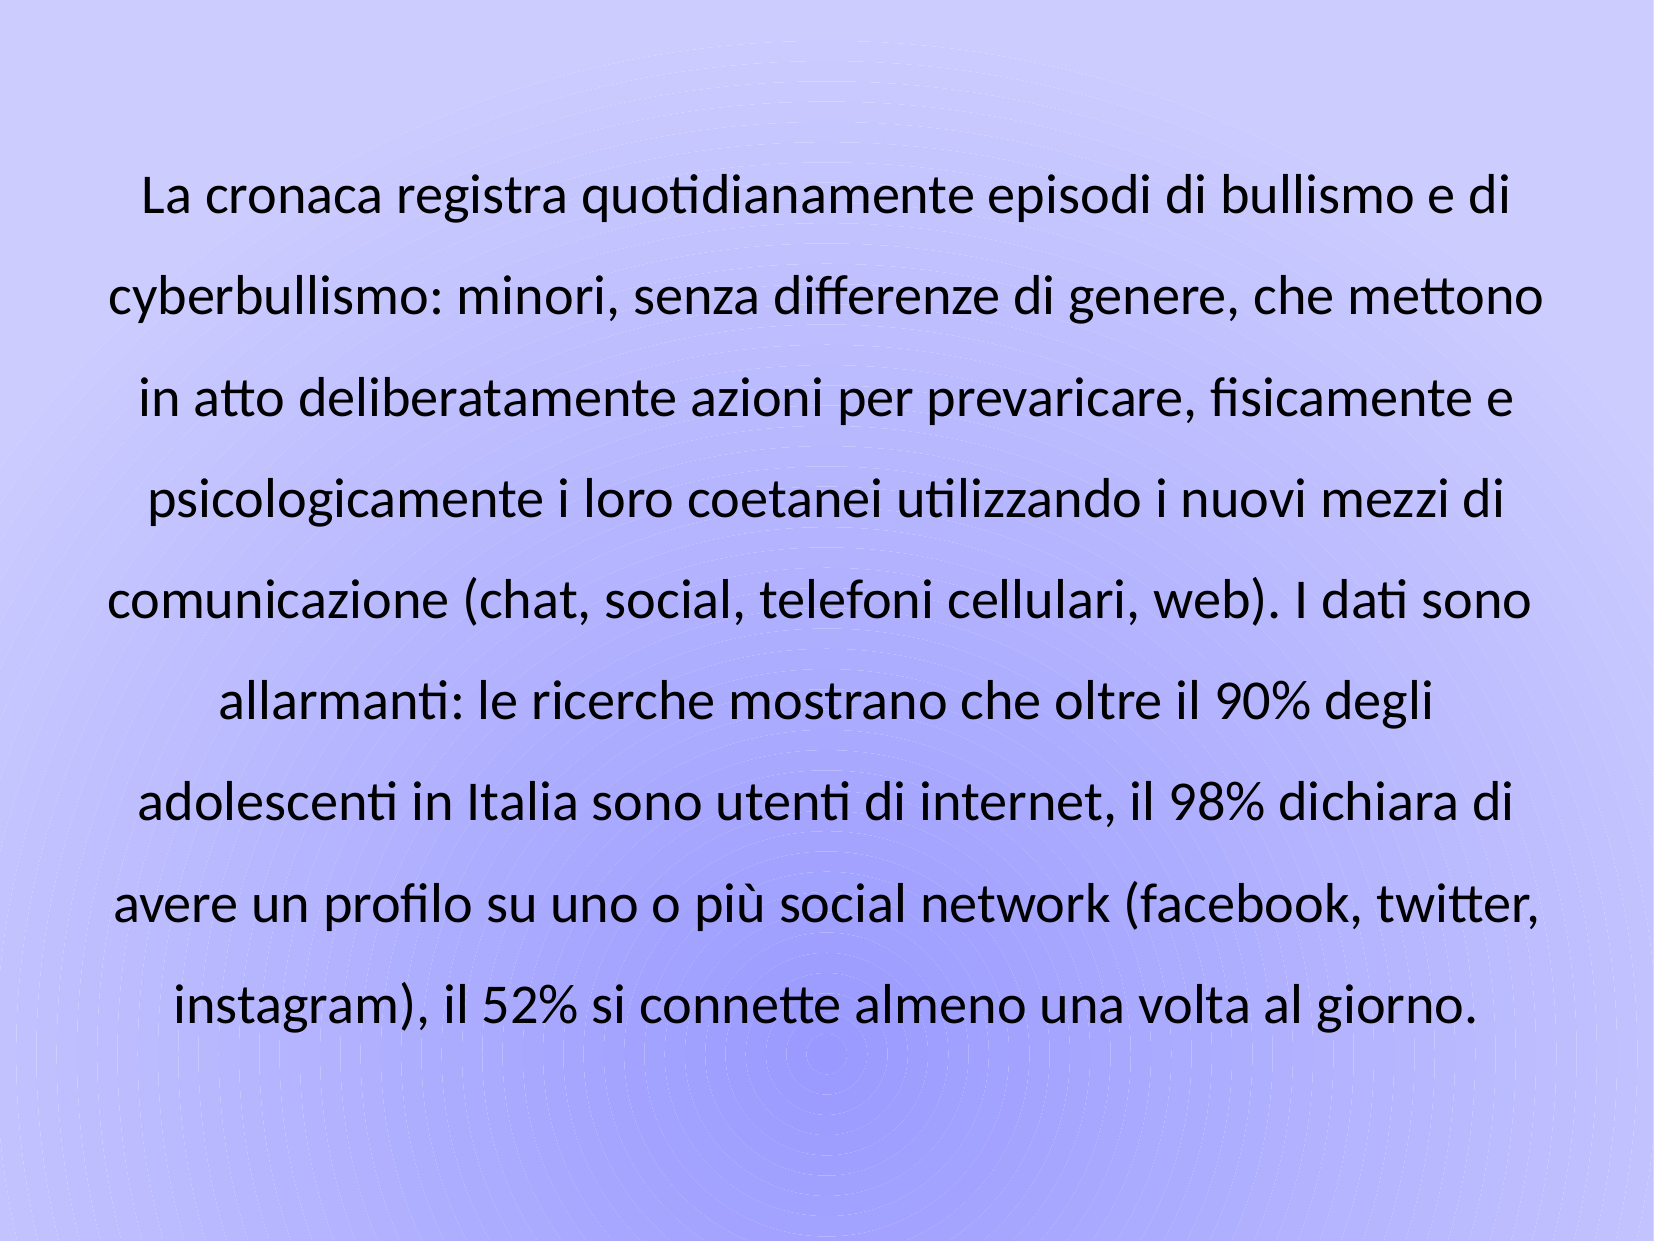

# La cronaca registra quotidianamente episodi di bullismo e di cyberbullismo: minori, senza differenze di genere, che mettono in atto deliberatamente azioni per prevaricare, fisicamente e psicologicamente i loro coetanei utilizzando i nuovi mezzi di comunicazione (chat, social, telefoni cellulari, web). I dati sono allarmanti: le ricerche mostrano che oltre il 90% degli adolescenti in Italia sono utenti di internet, il 98% dichiara di avere un profilo su uno o più social network (facebook, twitter, instagram), il 52% si connette almeno una volta al giorno.